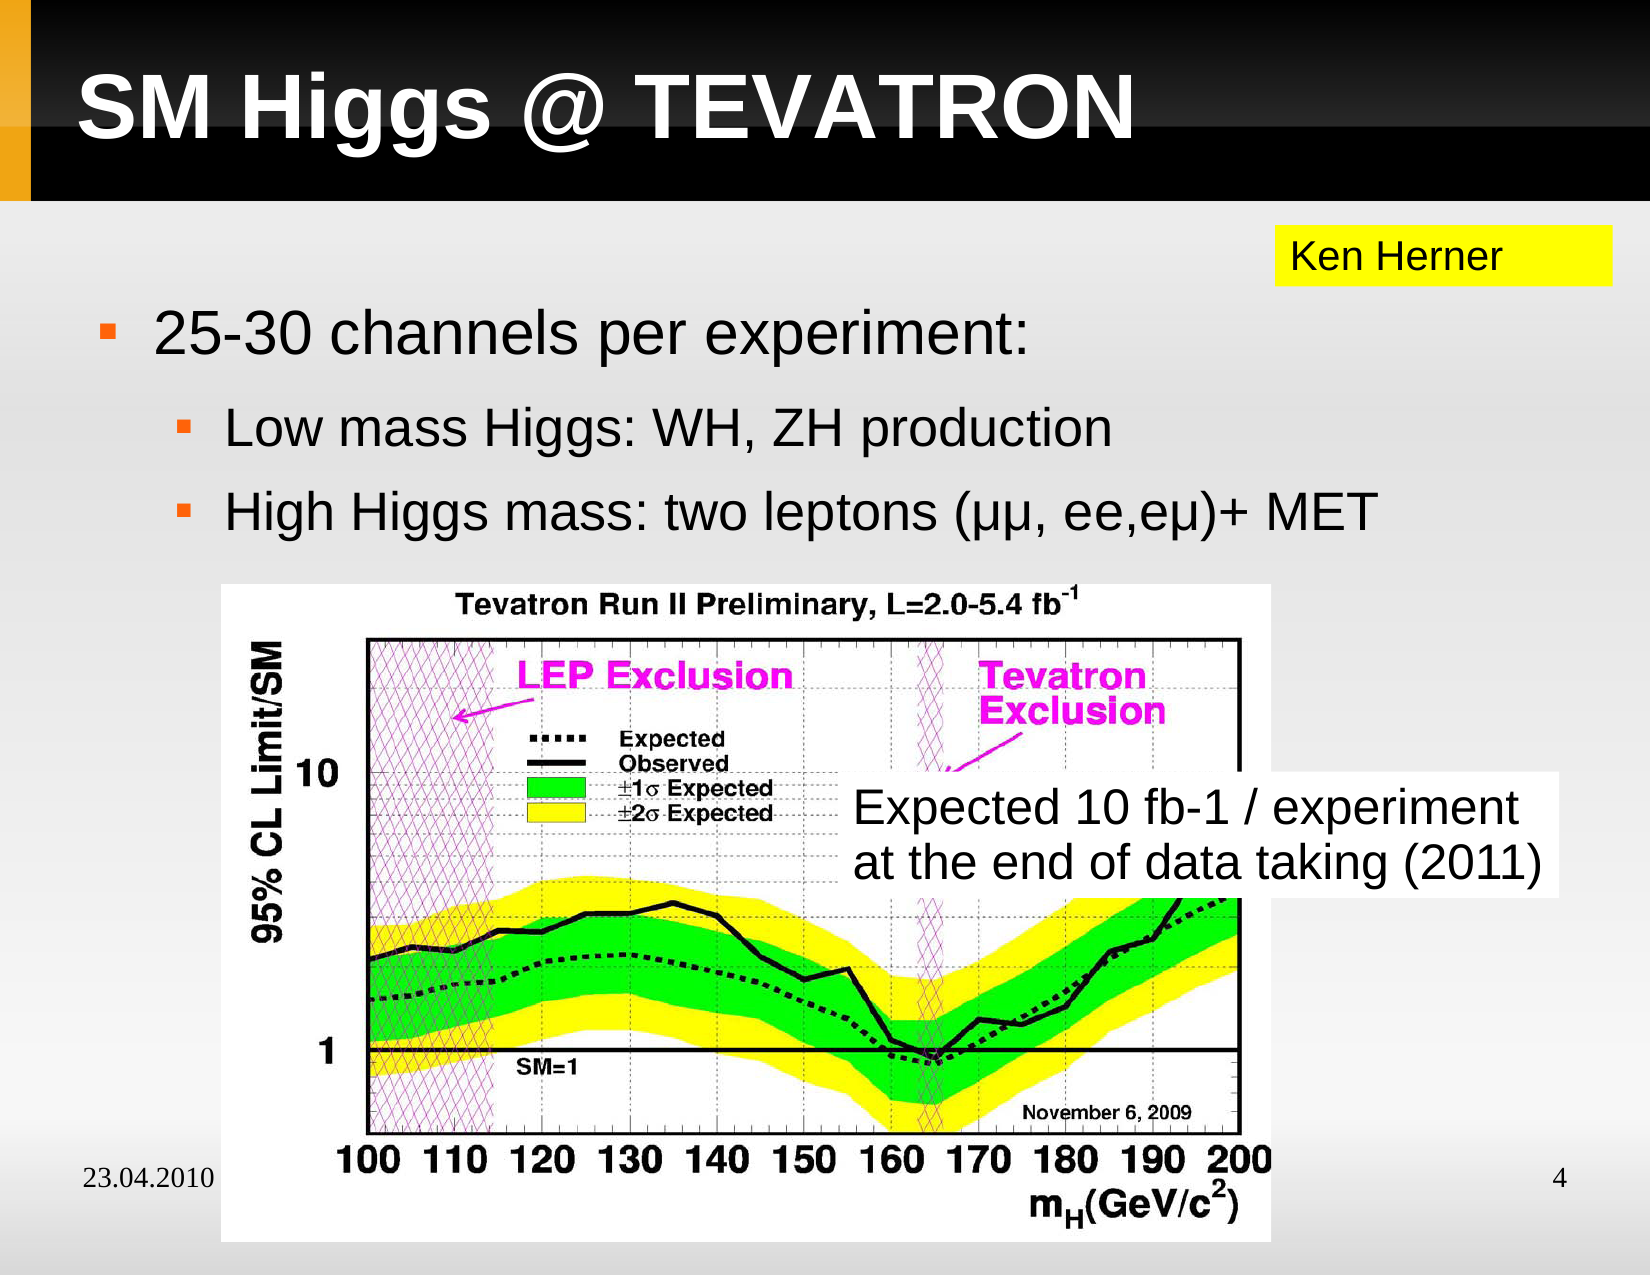

# SM Higgs @ TEVATRON
Ken Herner
25-30 channels per experiment:
Low mass Higgs: WH, ZH production
High Higgs mass: two leptons (μμ, ee,eμ)+ MET
Expected 10 fb-1 / experiment
at the end of data taking (2011)
23.04.2010
4